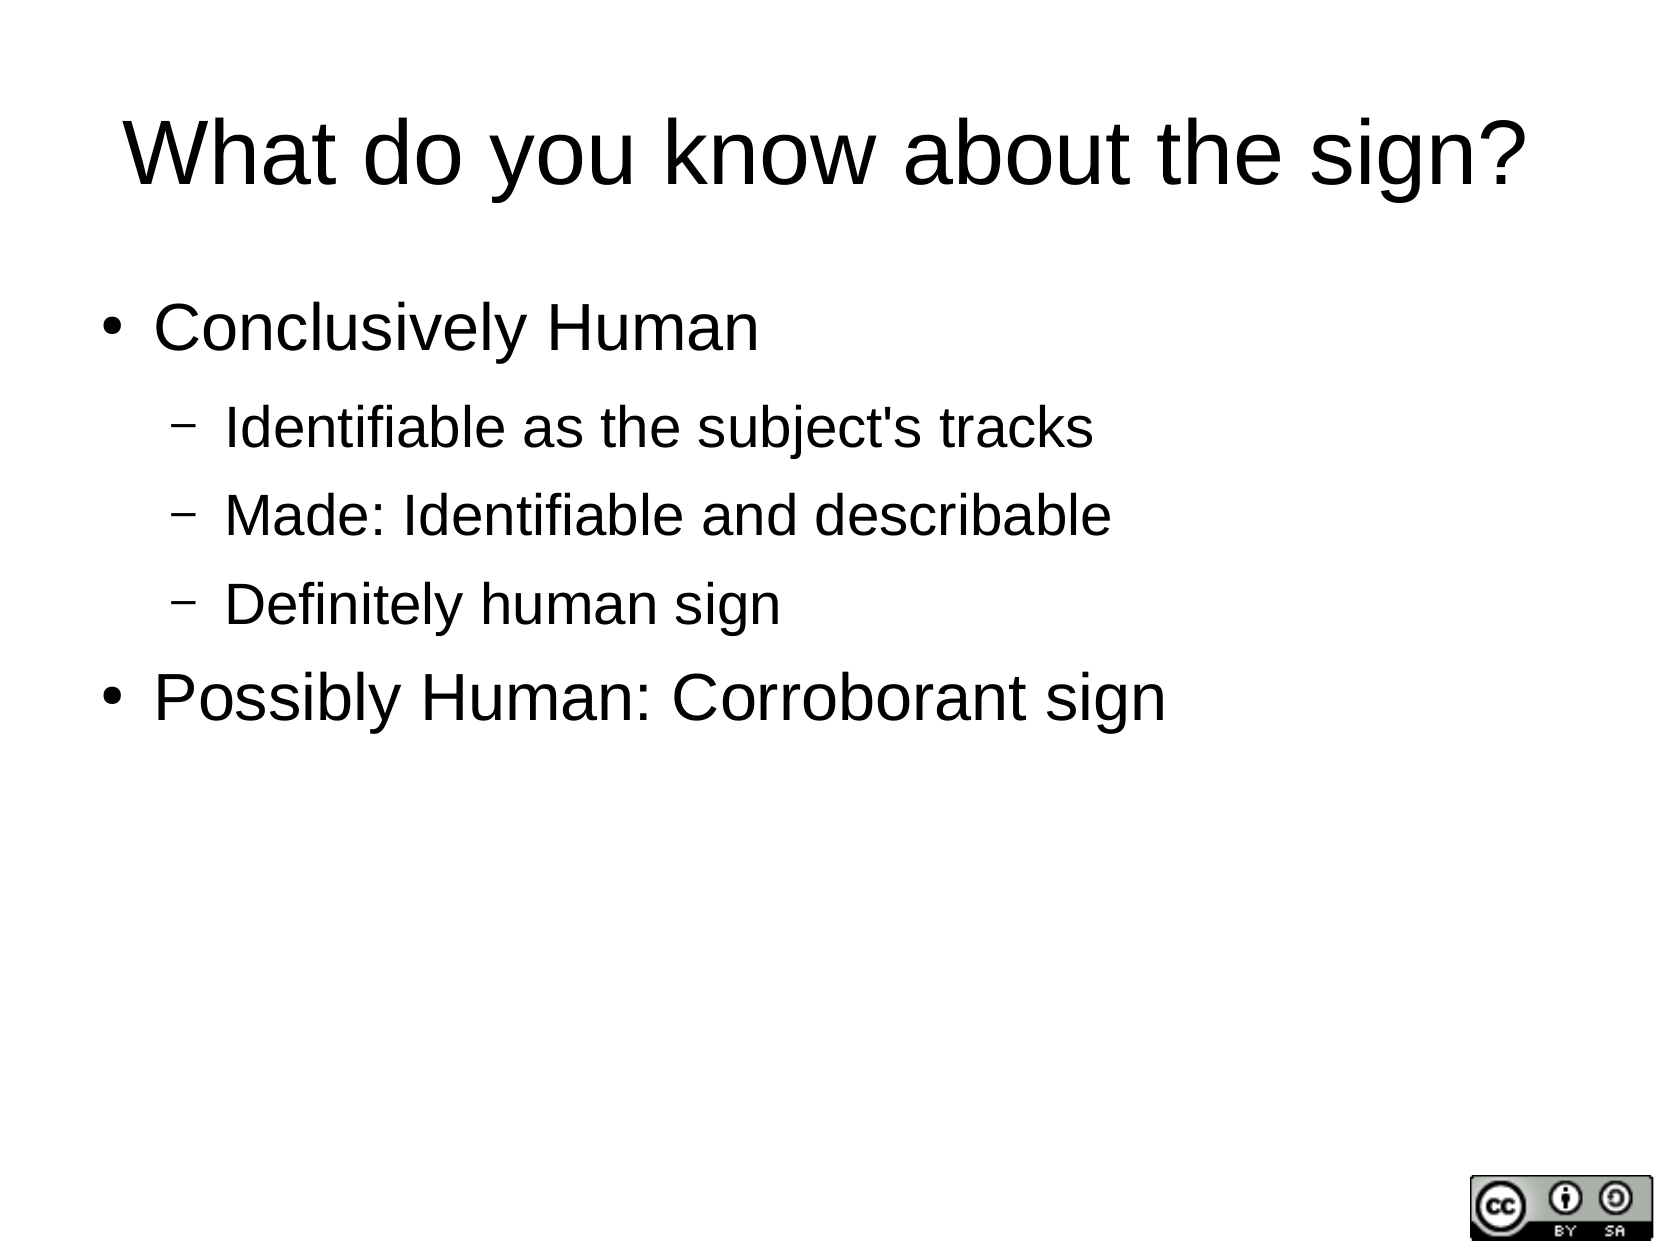

# What do you know about the sign?
Conclusively Human
Identifiable as the subject's tracks
Made: Identifiable and describable
Definitely human sign
Possibly Human: Corroborant sign